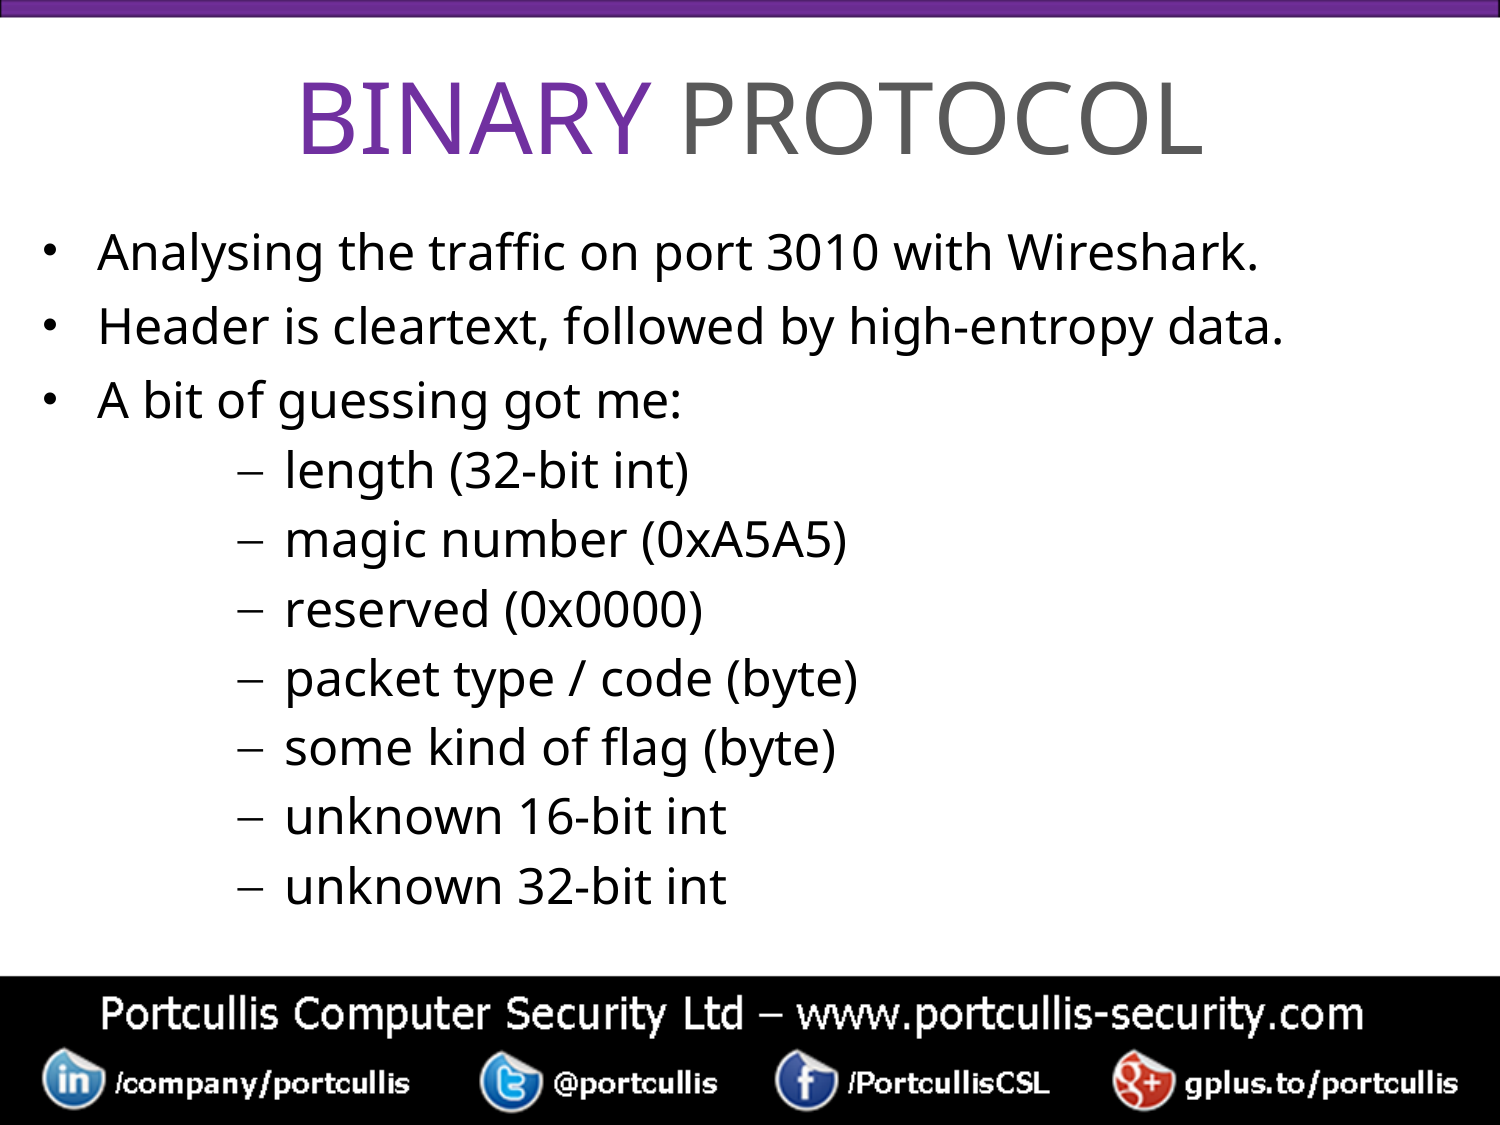

# BINARY PROTOCOL
Analysing the traffic on port 3010 with Wireshark.
Header is cleartext, followed by high-entropy data.
A bit of guessing got me:
length (32-bit int)
magic number (0xA5A5)
reserved (0x0000)
packet type / code (byte)
some kind of flag (byte)
unknown 16-bit int
unknown 32-bit int